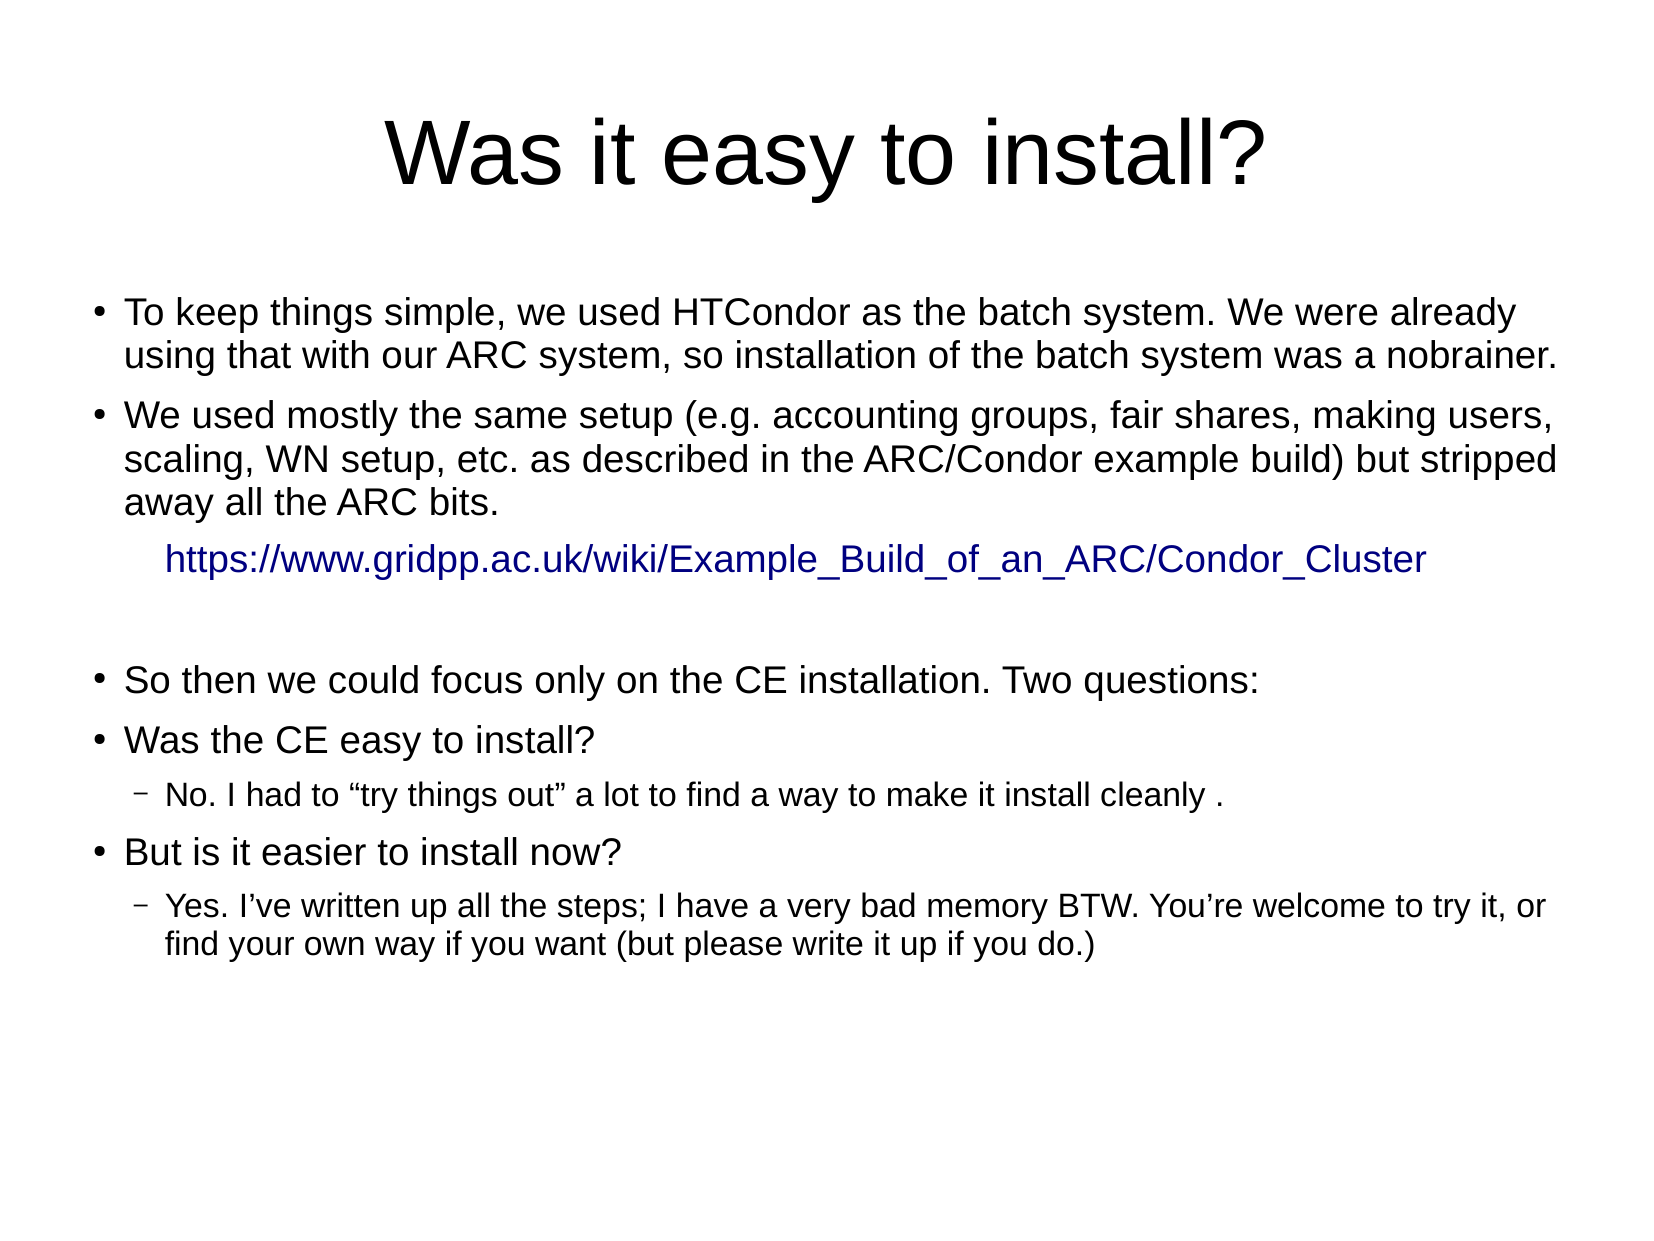

# Was it easy to install?
To keep things simple, we used HTCondor as the batch system. We were already using that with our ARC system, so installation of the batch system was a nobrainer.
We used mostly the same setup (e.g. accounting groups, fair shares, making users, scaling, WN setup, etc. as described in the ARC/Condor example build) but stripped away all the ARC bits.
https://www.gridpp.ac.uk/wiki/Example_Build_of_an_ARC/Condor_Cluster
So then we could focus only on the CE installation. Two questions:
Was the CE easy to install?
No. I had to “try things out” a lot to find a way to make it install cleanly .
But is it easier to install now?
Yes. I’ve written up all the steps; I have a very bad memory BTW. You’re welcome to try it, or find your own way if you want (but please write it up if you do.)